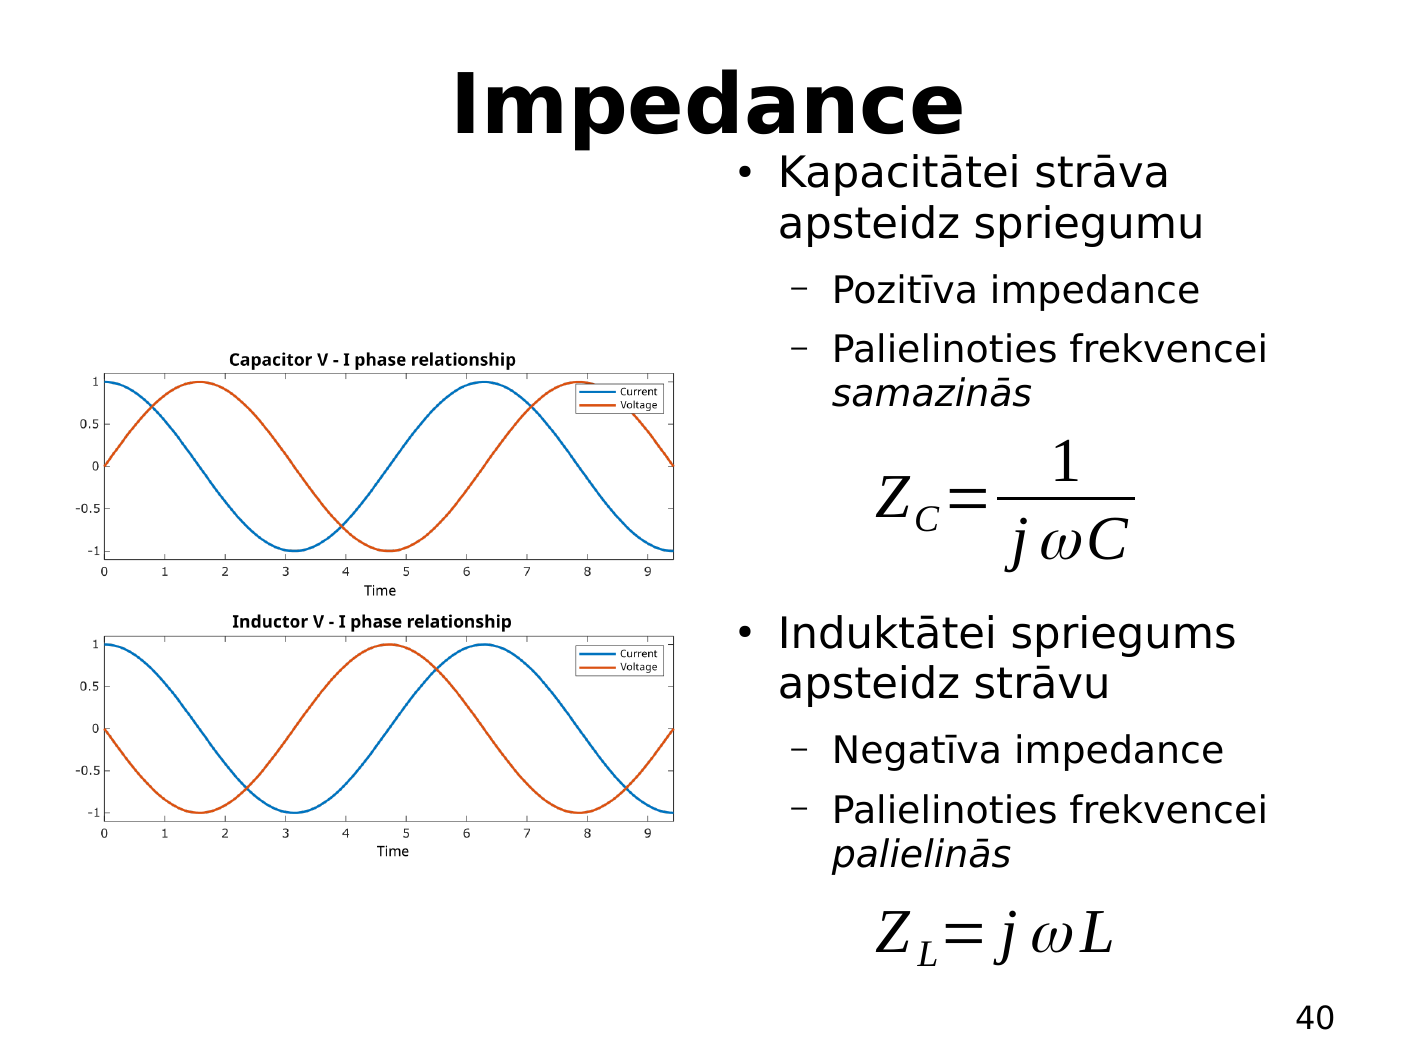

# Impedance
Kapacitātei strāva apsteidz spriegumu
Pozitīva impedance
Palielinoties frekvencei samazinās
Induktātei spriegums apsteidz strāvu
Negatīva impedance
Palielinoties frekvencei palielinās